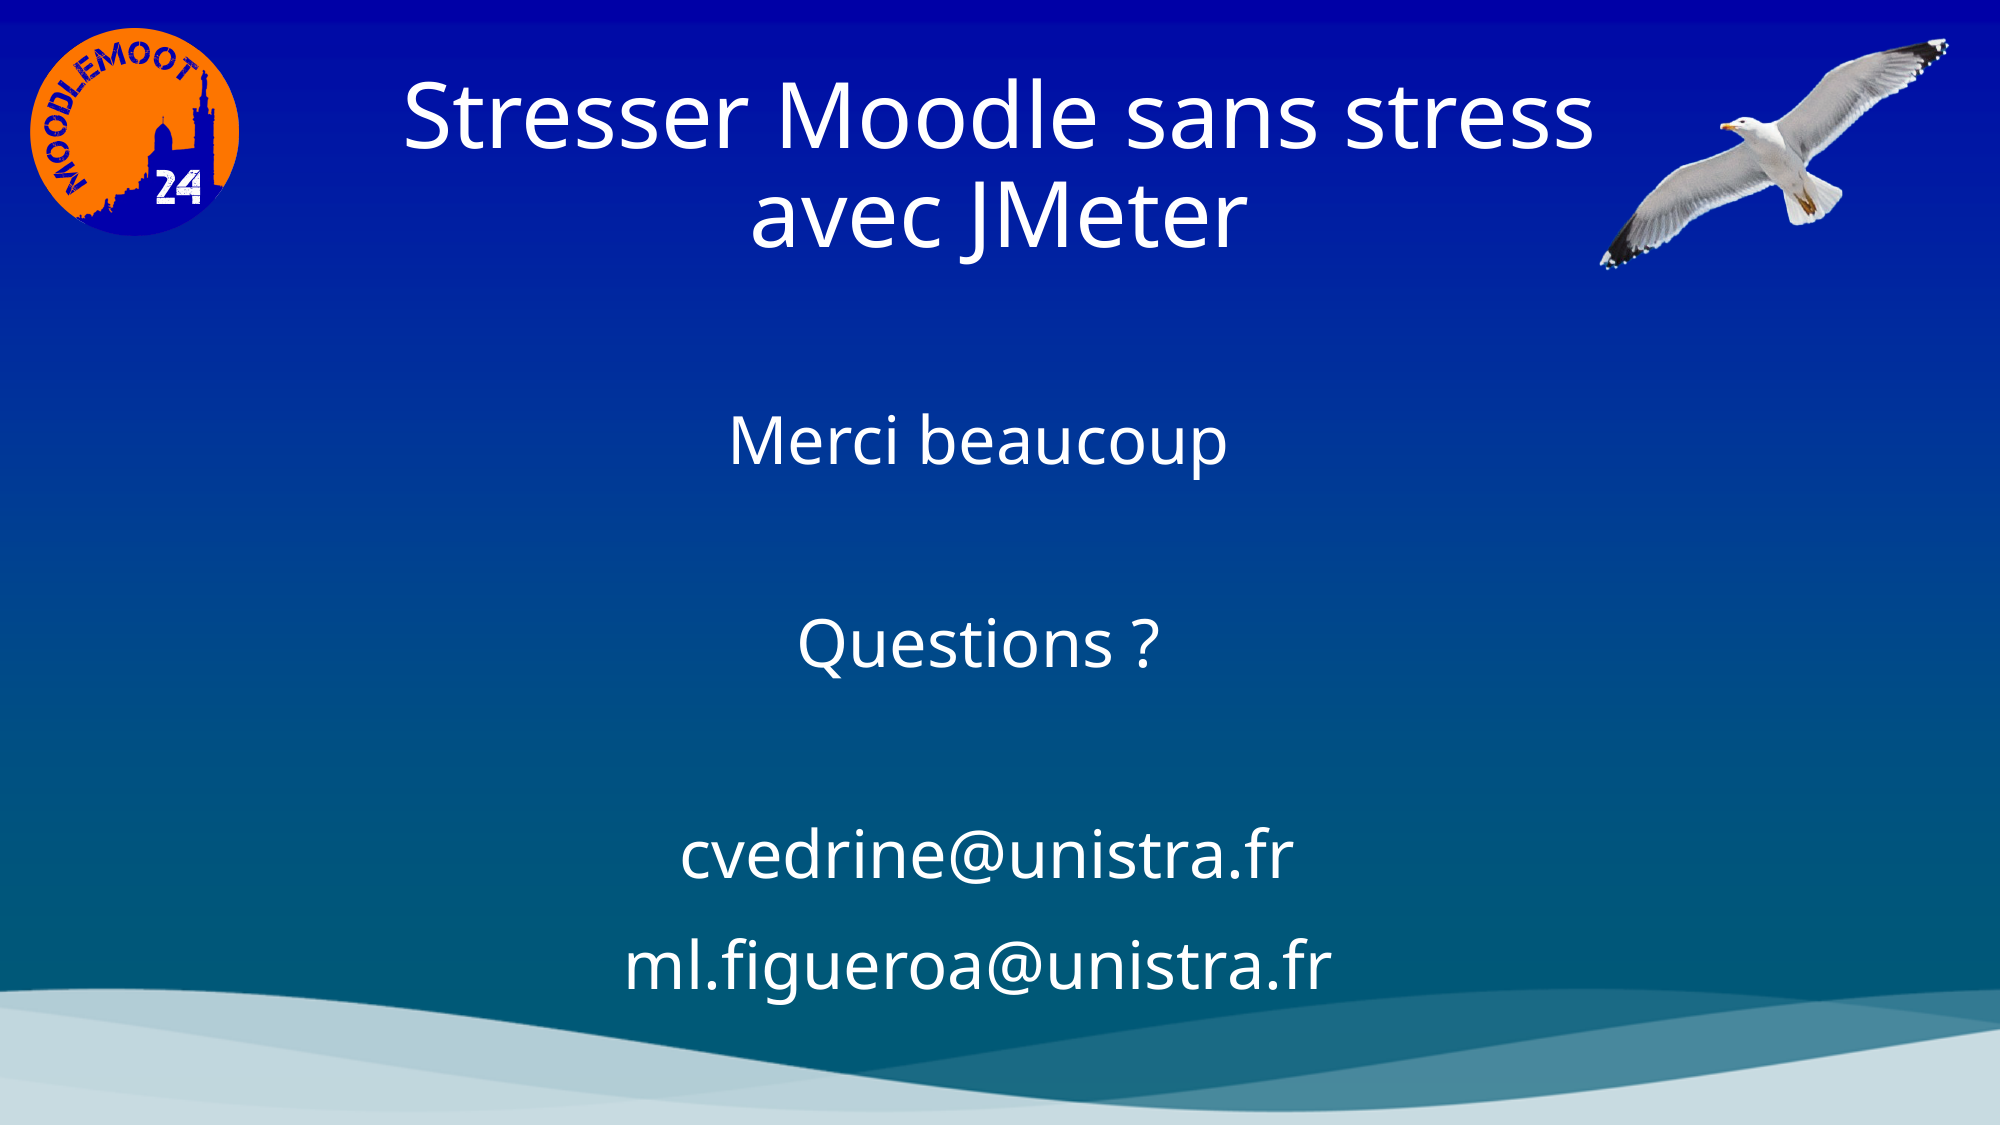

# Stresser Moodle sans stress avec JMeter
Merci beaucoup
Questions ?
cvedrine@unistra.fr
ml.figueroa@unistra.fr